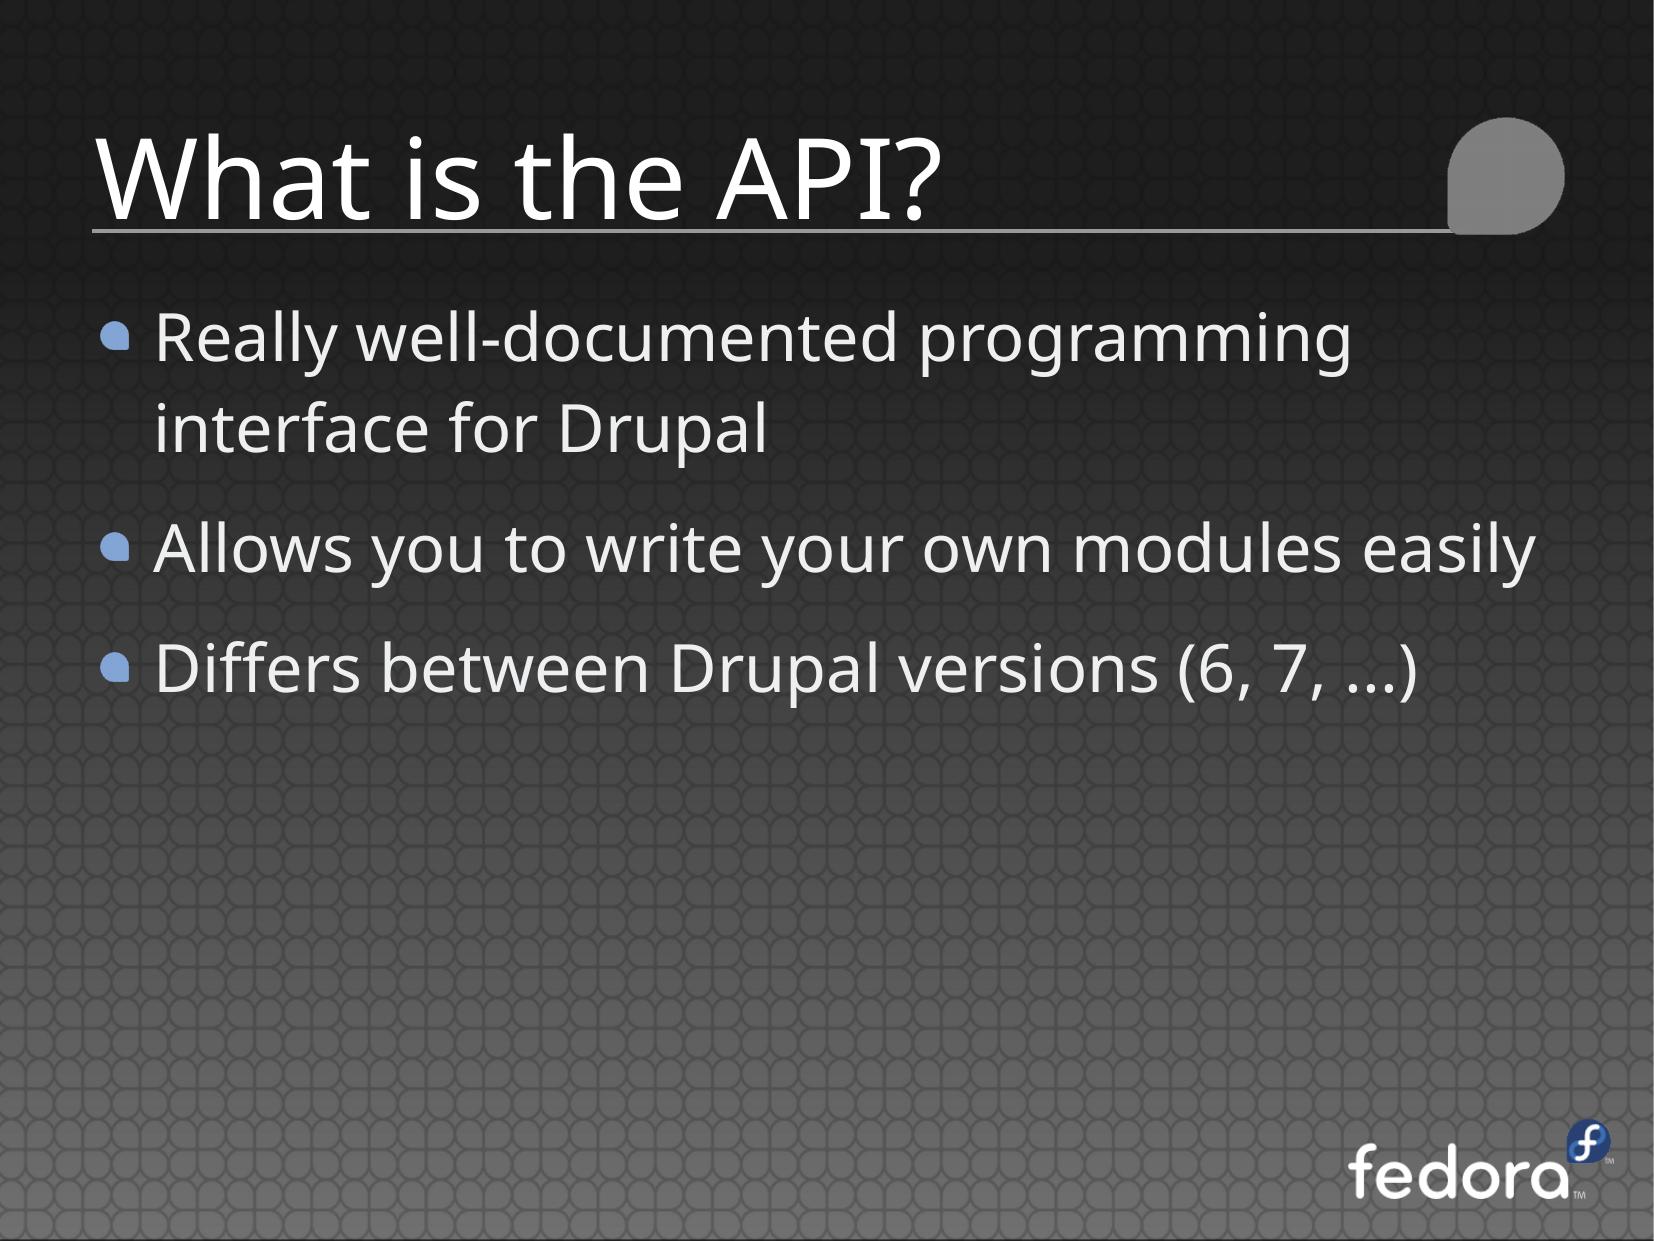

What is the API?
# Really well-documented programming interface for Drupal
Allows you to write your own modules easily
Differs between Drupal versions (6, 7, ...)